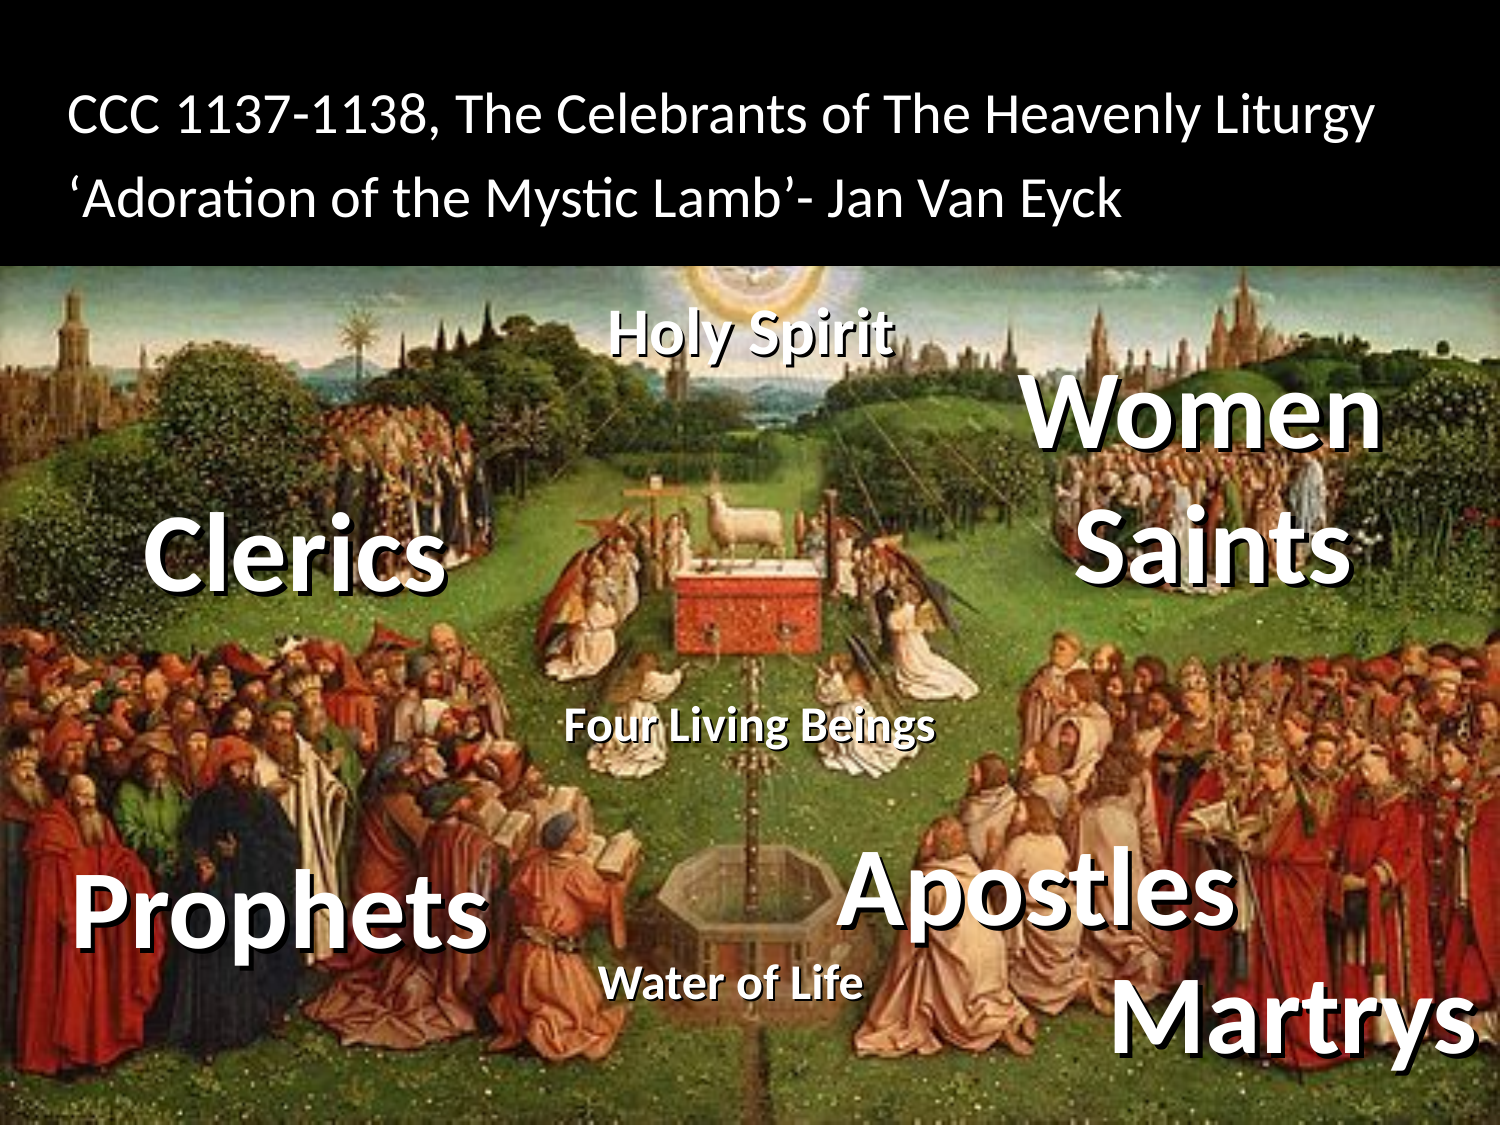

# CCC 1137-1138, The Celebrants of The Heavenly Liturgy
‘Adoration of the Mystic Lamb’- Jan Van Eyck
Holy Spirit
Women
 Saints
Clerics
Four Living Beings
Apostles
Prophets
Martrys
Water of Life